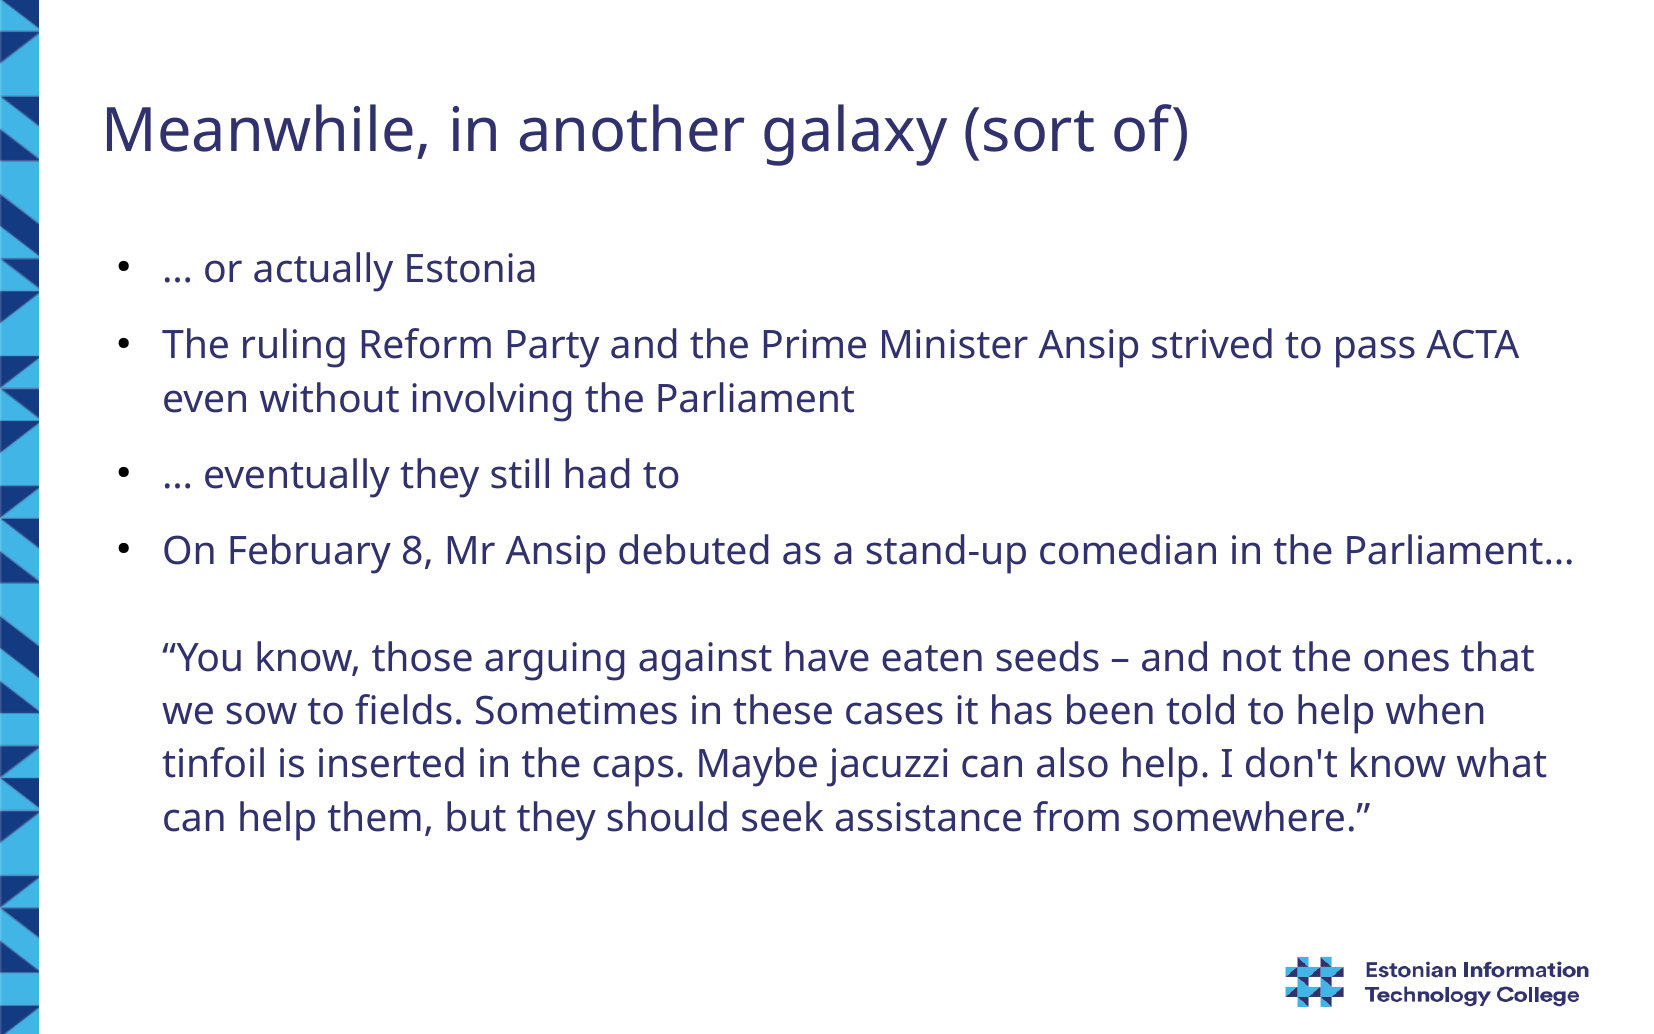

# Meanwhile, in another galaxy (sort of)
… or actually Estonia
The ruling Reform Party and the Prime Minister Ansip strived to pass ACTA even without involving the Parliament
… eventually they still had to
On February 8, Mr Ansip debuted as a stand-up comedian in the Parliament…
“You know, those arguing against have eaten seeds – and not the ones that we sow to fields. Sometimes in these cases it has been told to help when tinfoil is inserted in the caps. Maybe jacuzzi can also help. I don't know what can help them, but they should seek assistance from somewhere.”